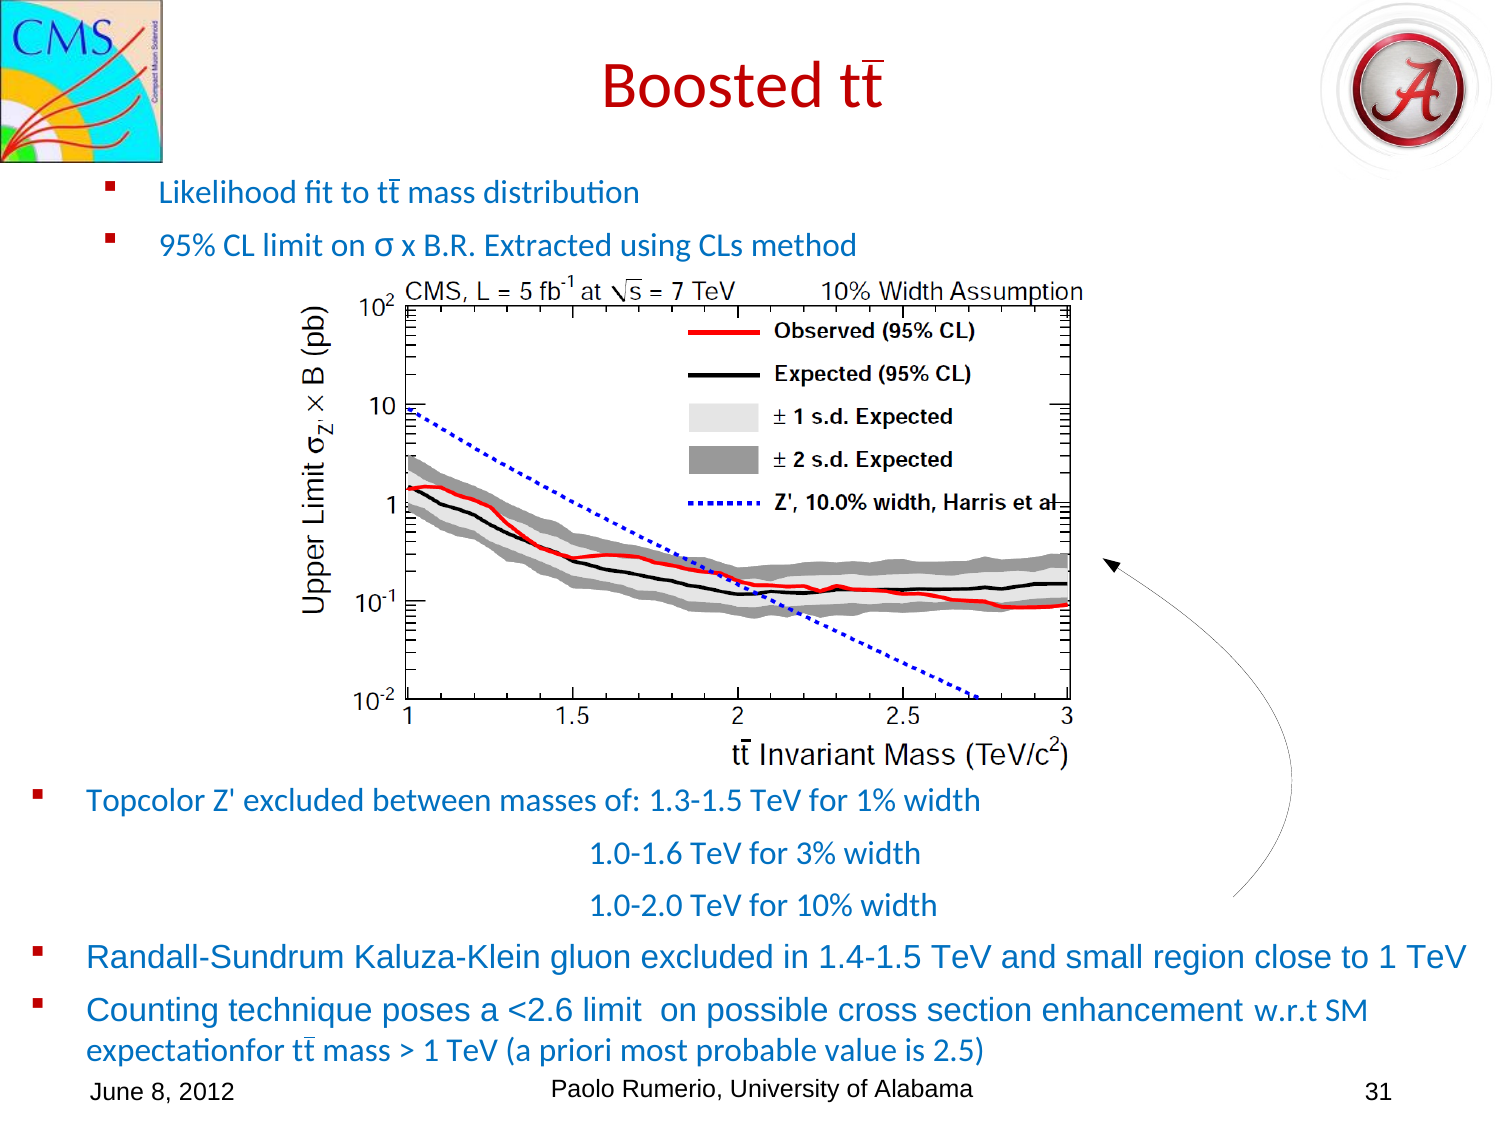

Boosted tt
Likelihood fit to tt mass distribution
95% CL limit on σ x B.R. Extracted using CLs method
Topcolor Z' excluded between masses of: 1.3-1.5 TeV for 1% width
 1.0-1.6 TeV for 3% width
 1.0-2.0 TeV for 10% width
Randall-Sundrum Kaluza-Klein gluon excluded in 1.4-1.5 TeV and small region close to 1 TeV
Counting technique poses a <2.6 limit on possible cross section enhancement w.r.t SM expectationfor tt mass > 1 TeV (a priori most probable value is 2.5)
Paolo Rumerio, Univ. of Alabama
June 8, 2012
31